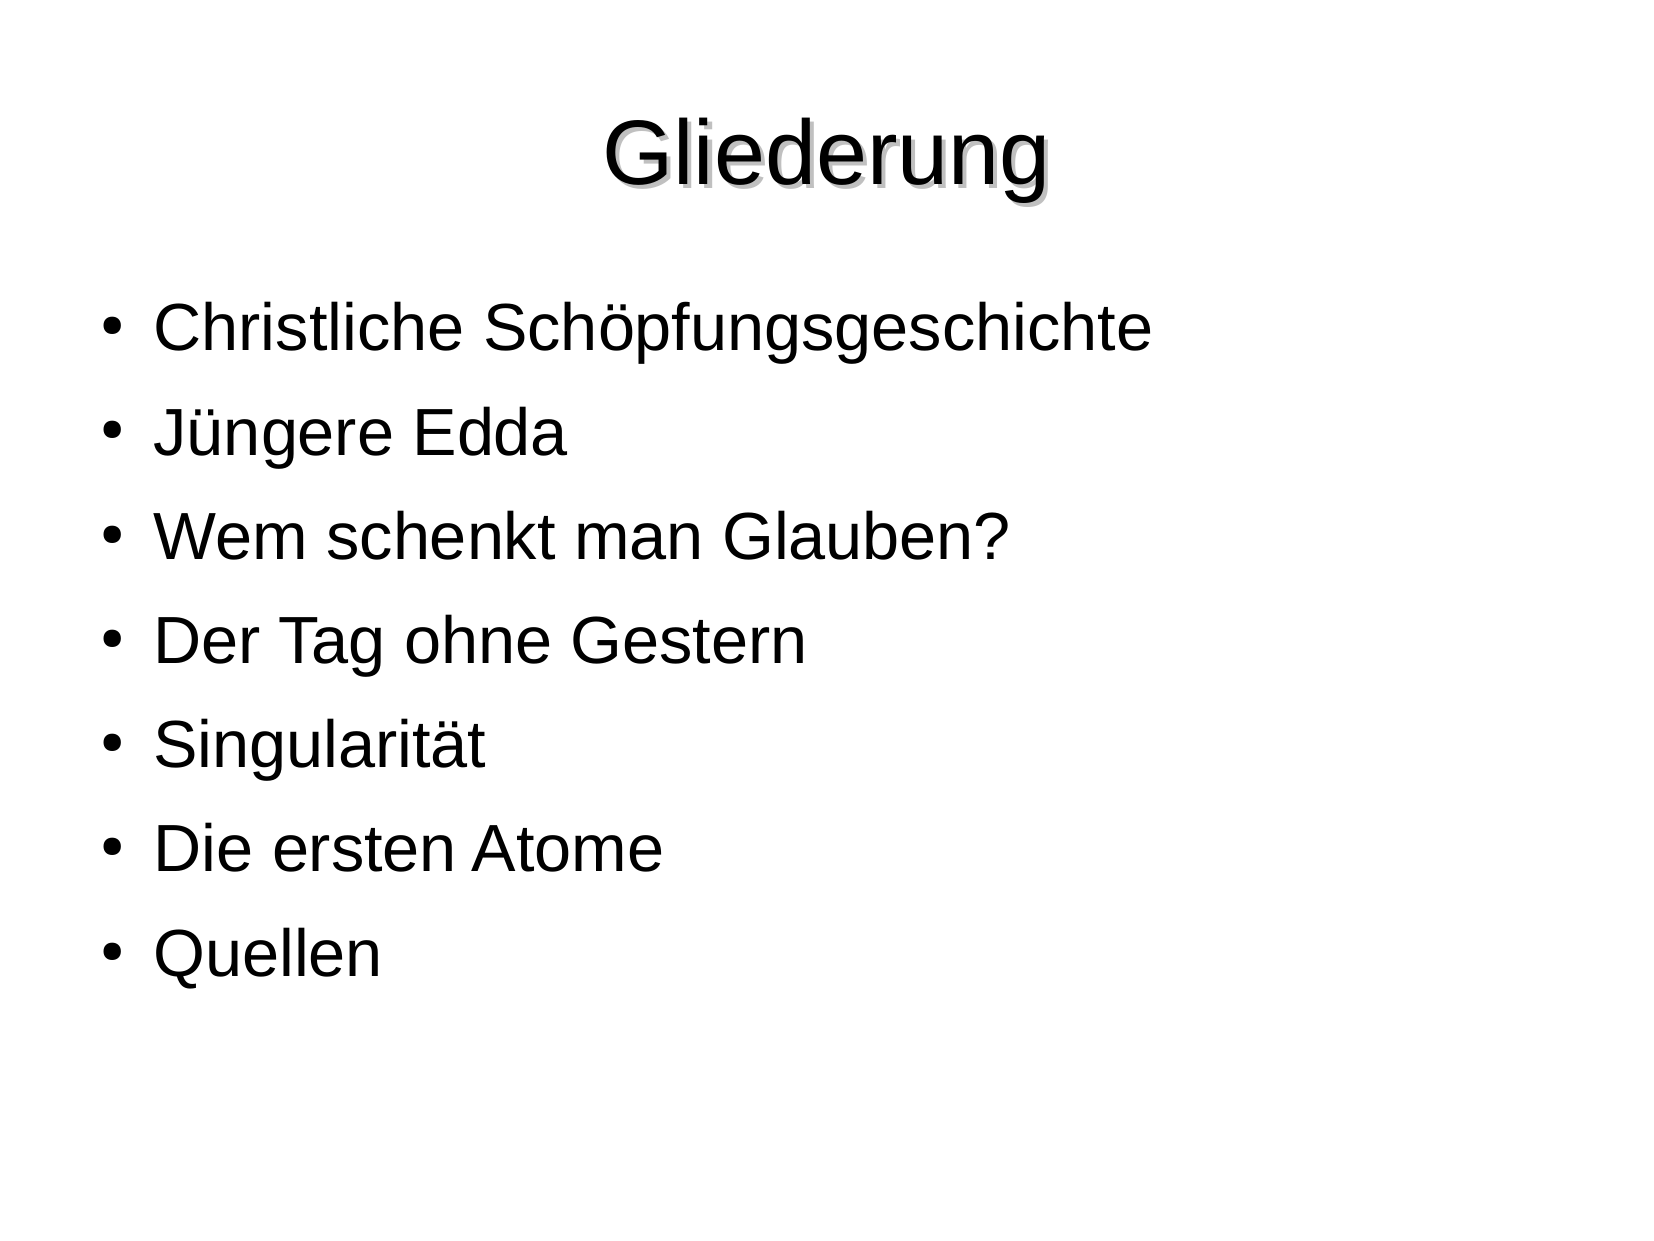

# Gliederung
Christliche Schöpfungsgeschichte
Jüngere Edda
Wem schenkt man Glauben?
Der Tag ohne Gestern
Singularität
Die ersten Atome
Quellen